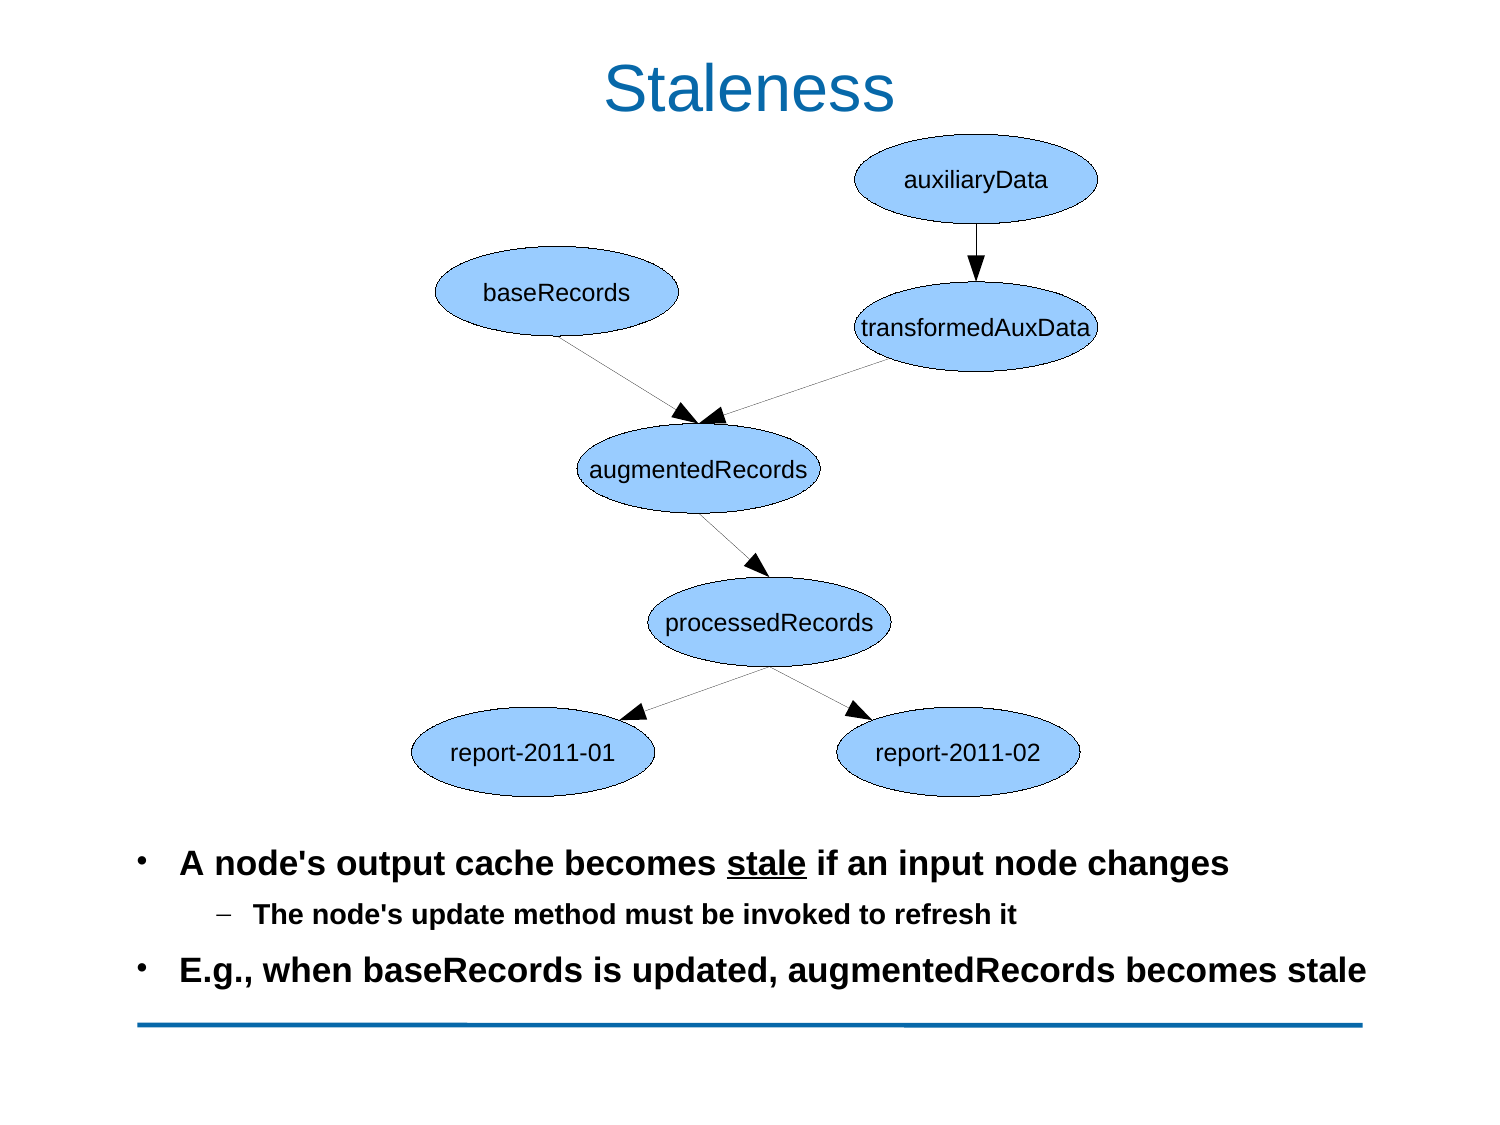

# Staleness
auxiliaryData
baseRecords
transformedAuxData
augmentedRecords
processedRecords
report-2011-01
report-2011-02
A node's output cache becomes stale if an input node changes
The node's update method must be invoked to refresh it
E.g., when baseRecords is updated, augmentedRecords becomes stale